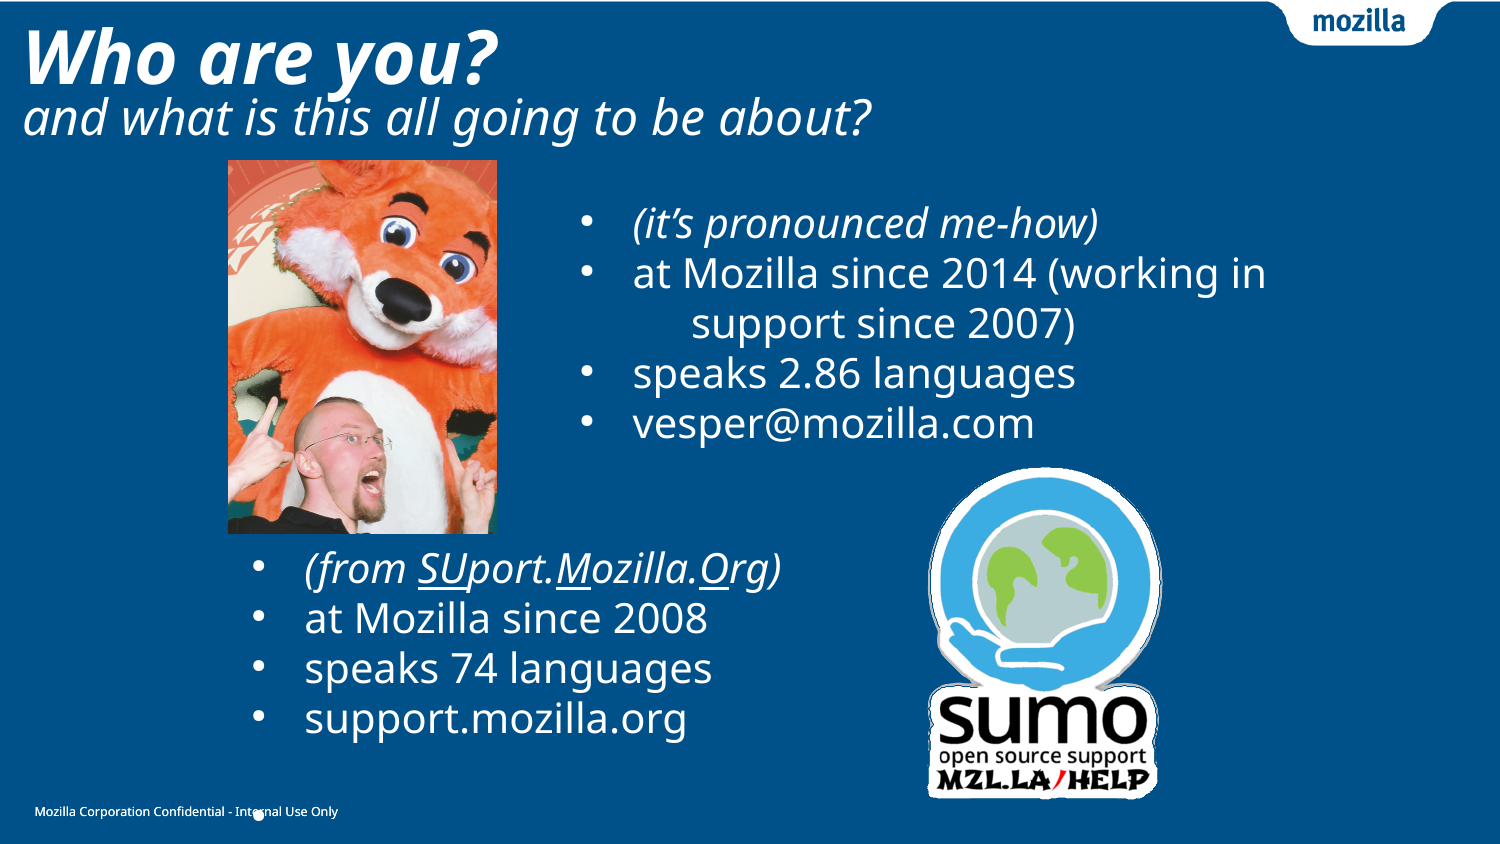

# Who are you?
and what is this all going to be about?
(it’s pronounced me-how)
at Mozilla since 2014 (working in support since 2007)
speaks 2.86 languages
vesper@mozilla.com
(from SUport.Mozilla.Org)
at Mozilla since 2008
speaks 74 languages
support.mozilla.org